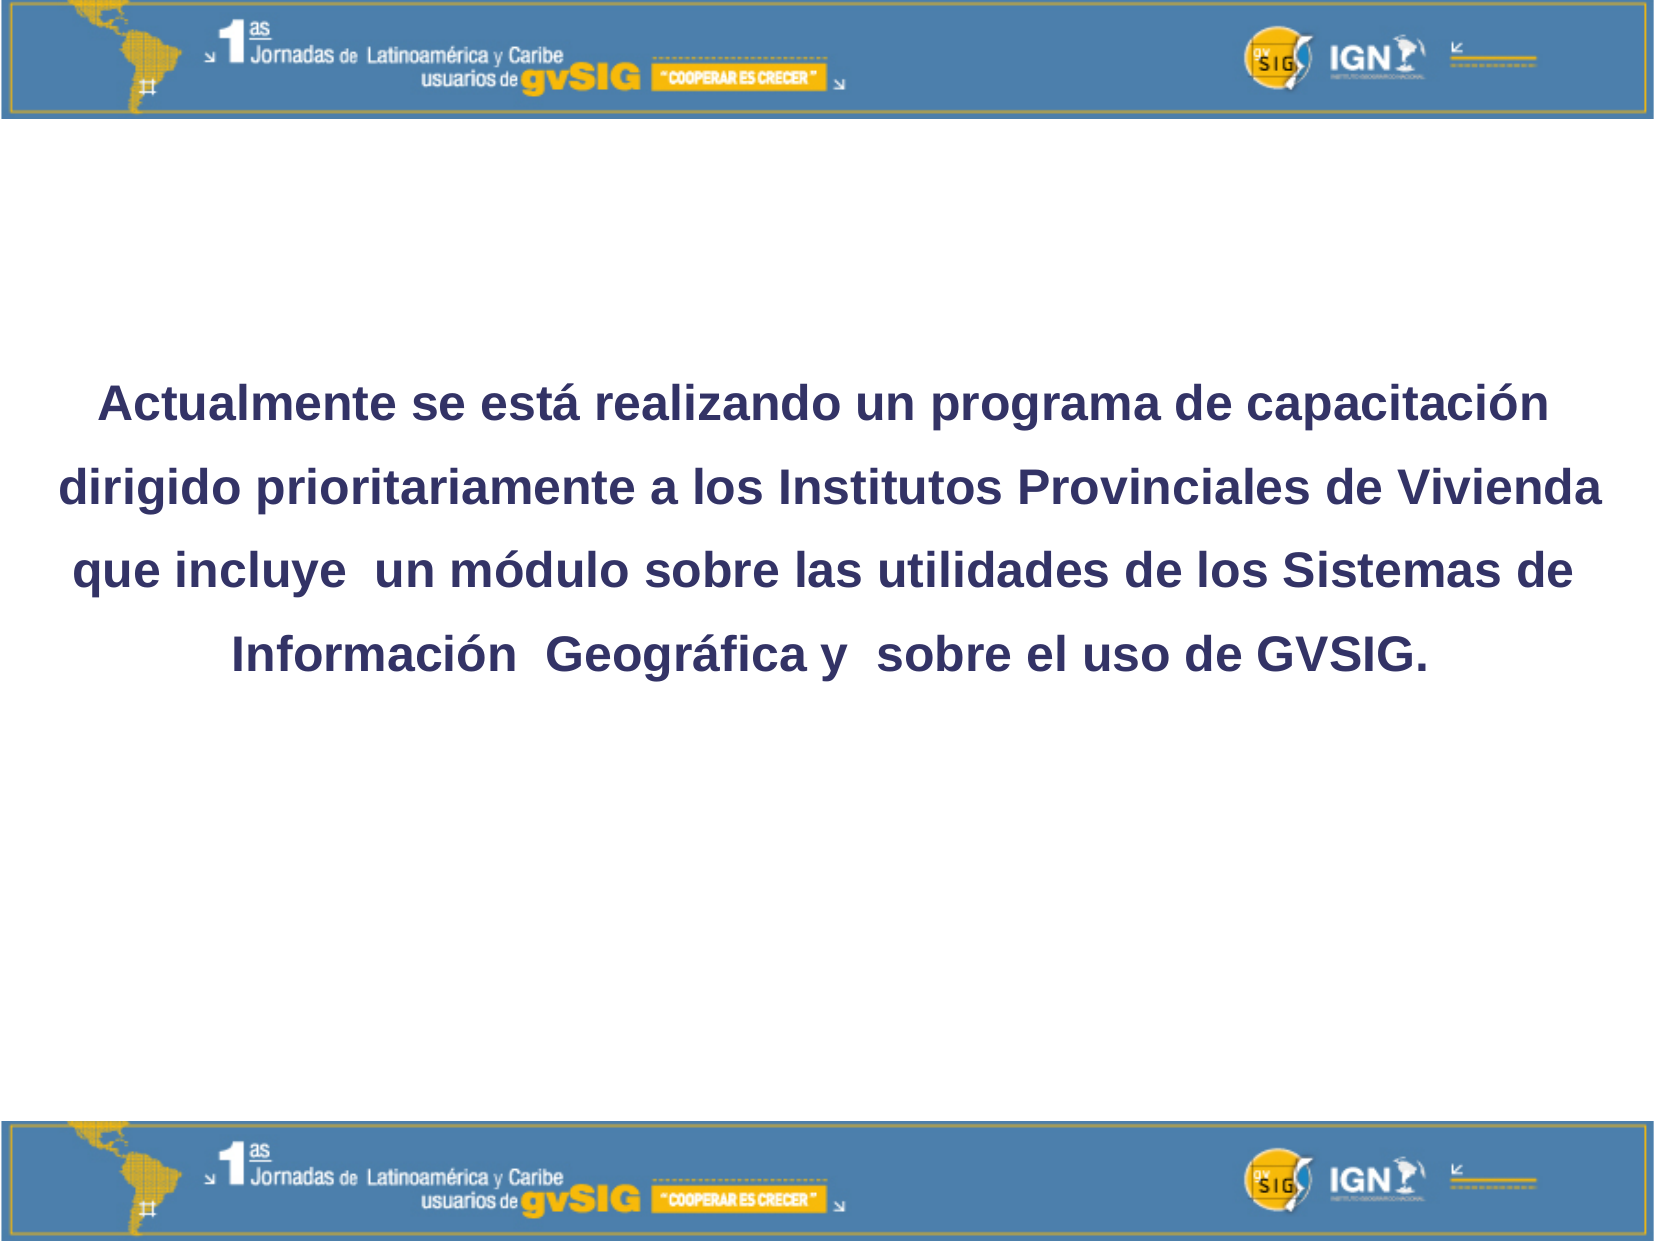

Actualmente se está realizando un programa de capacitación
 dirigido prioritariamente a los Institutos Provinciales de Vivienda
que incluye un módulo sobre las utilidades de los Sistemas de
Información Geográfica y sobre el uso de GVSIG.